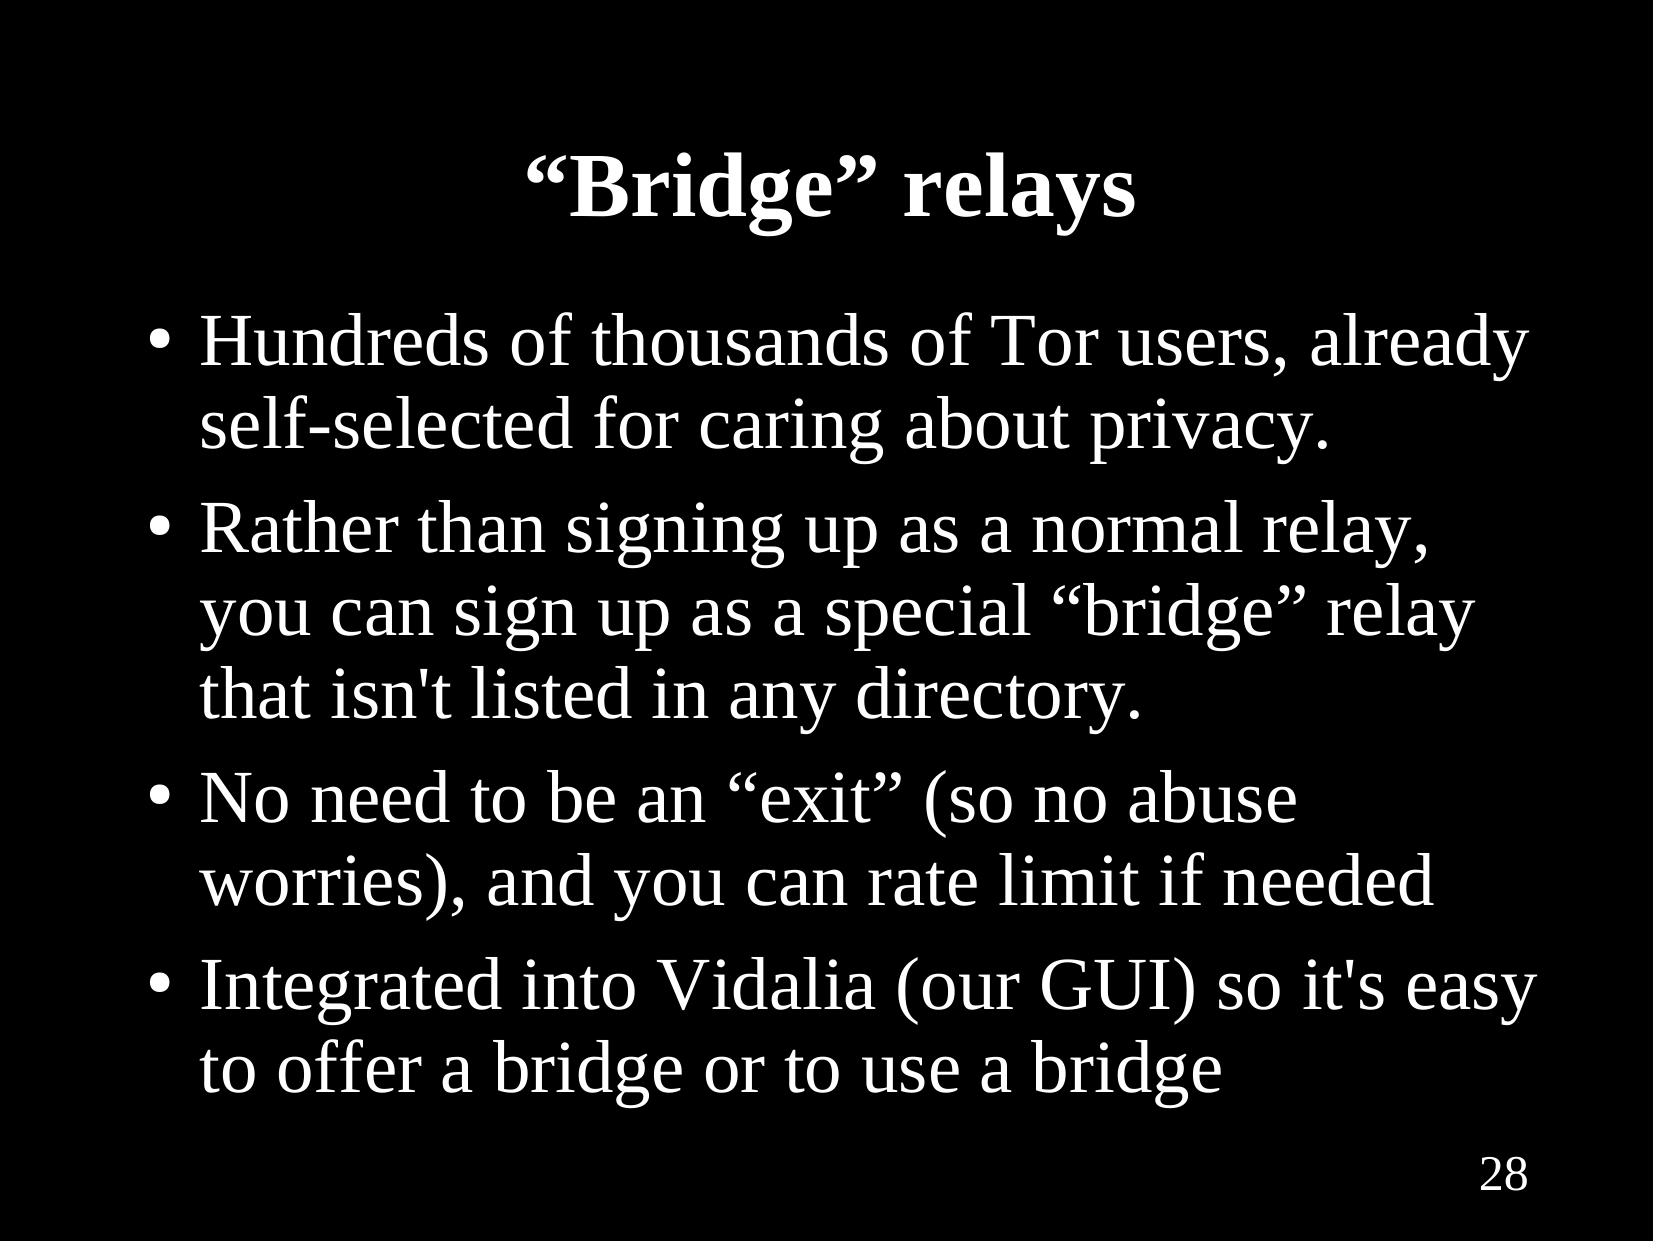

# “Bridge” relays
Hundreds of thousands of Tor users, already self-selected for caring about privacy.
Rather than signing up as a normal relay, you can sign up as a special “bridge” relay that isn't listed in any directory.
No need to be an “exit” (so no abuse worries), and you can rate limit if needed
Integrated into Vidalia (our GUI) so it's easy to offer a bridge or to use a bridge